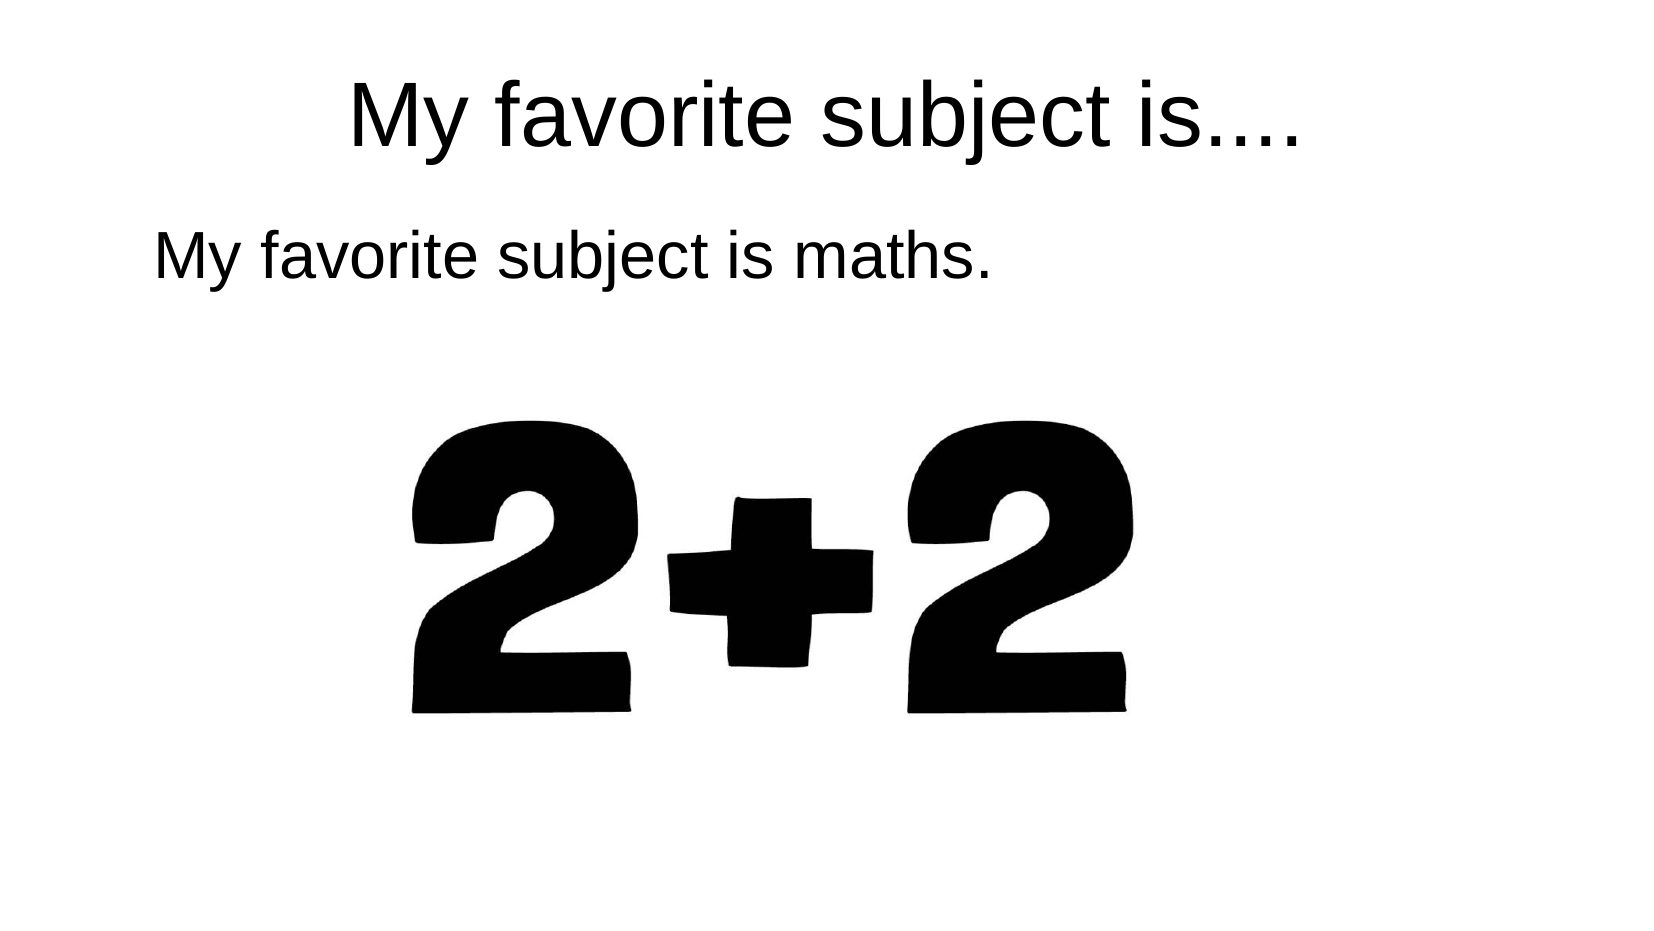

# My favorite subject is....
My favorite subject is maths.